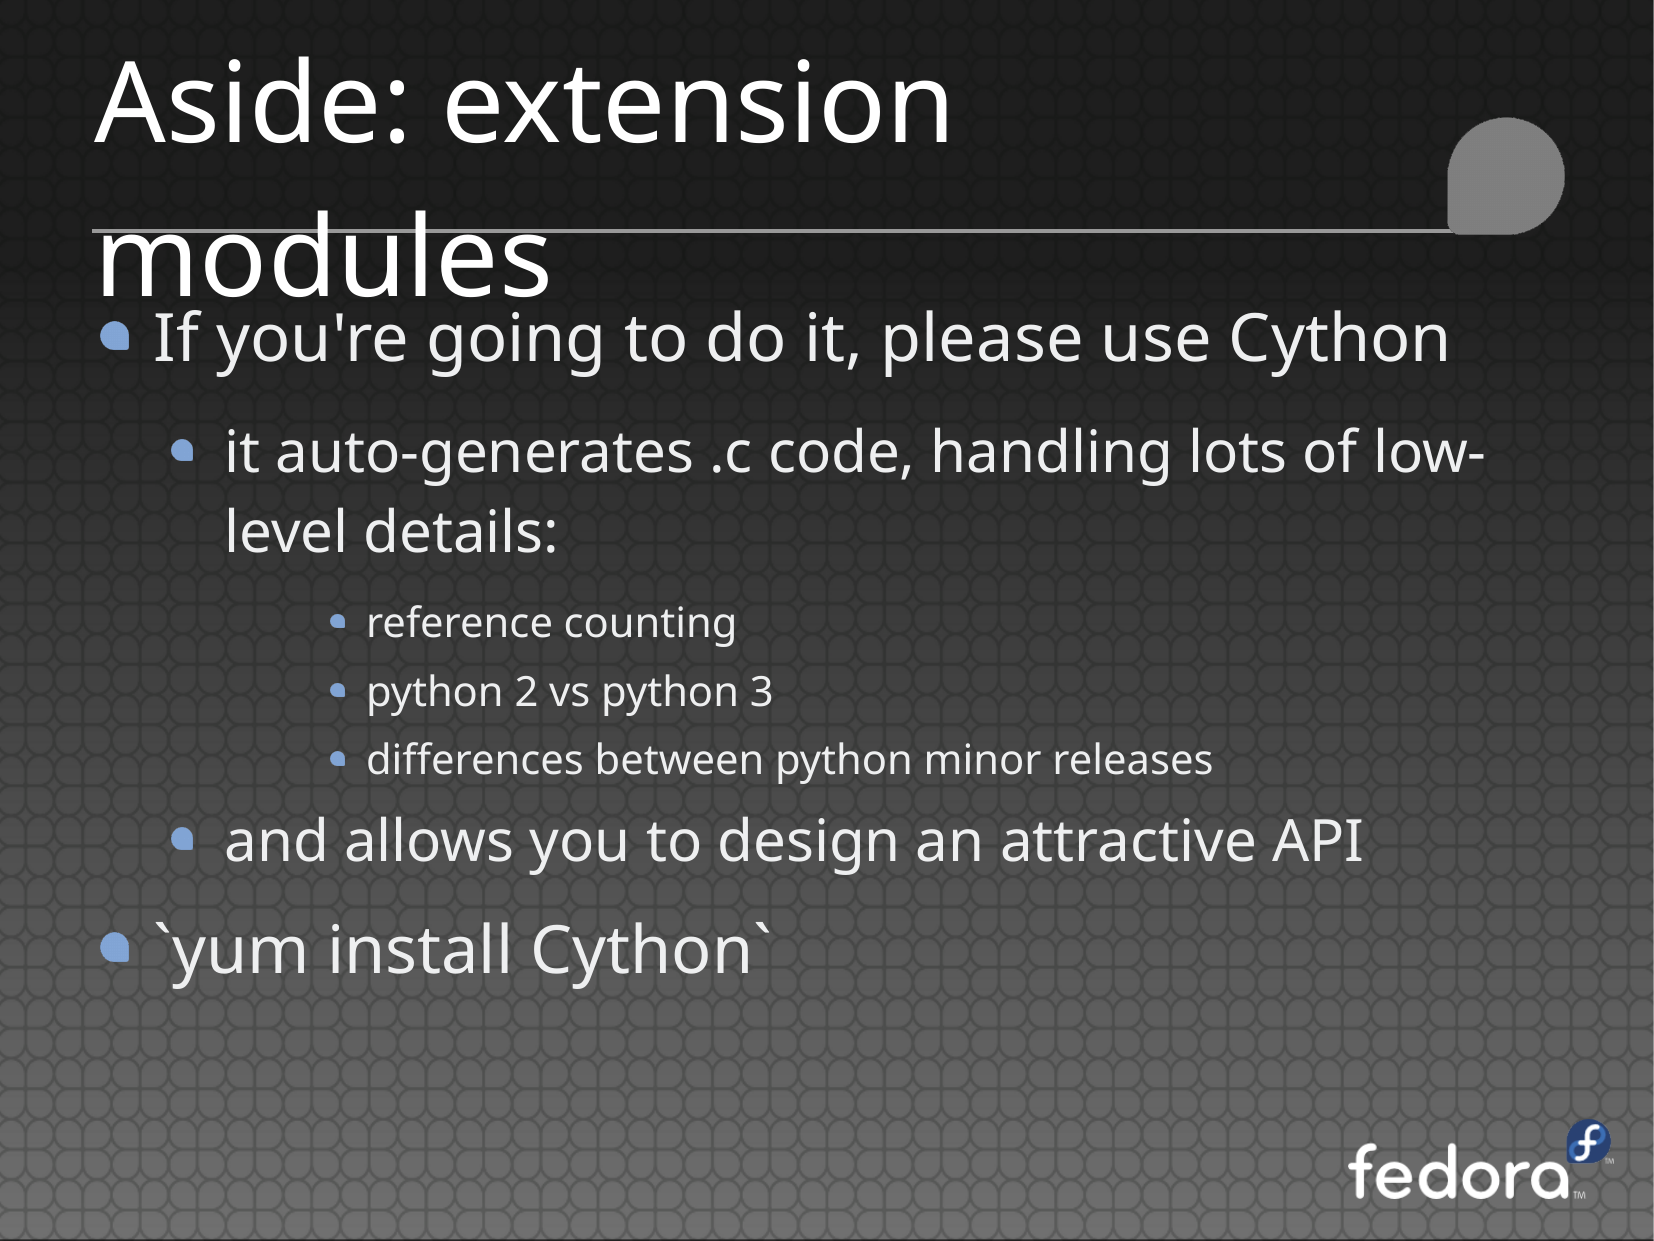

Aside: extension modules
# If you're going to do it, please use Cython
it auto-generates .c code, handling lots of low-level details:
reference counting
python 2 vs python 3
differences between python minor releases
and allows you to design an attractive API
`yum install Cython`